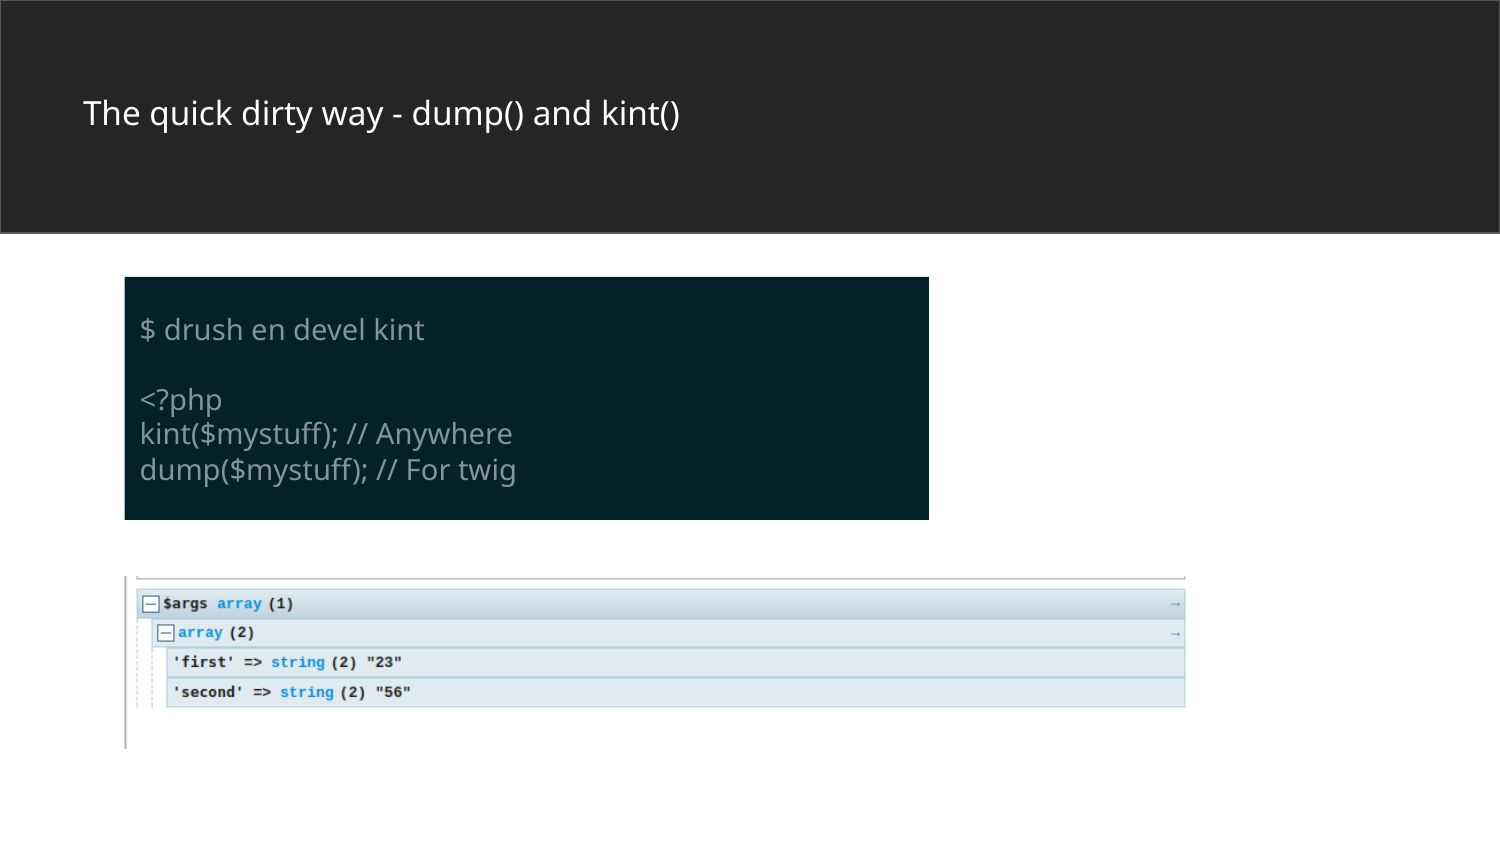

# The quick dirty way - dump() and kint()
$ drush en devel kint
<?php
kint($mystuff); // Anywhere
dump($mystuff); // For twig